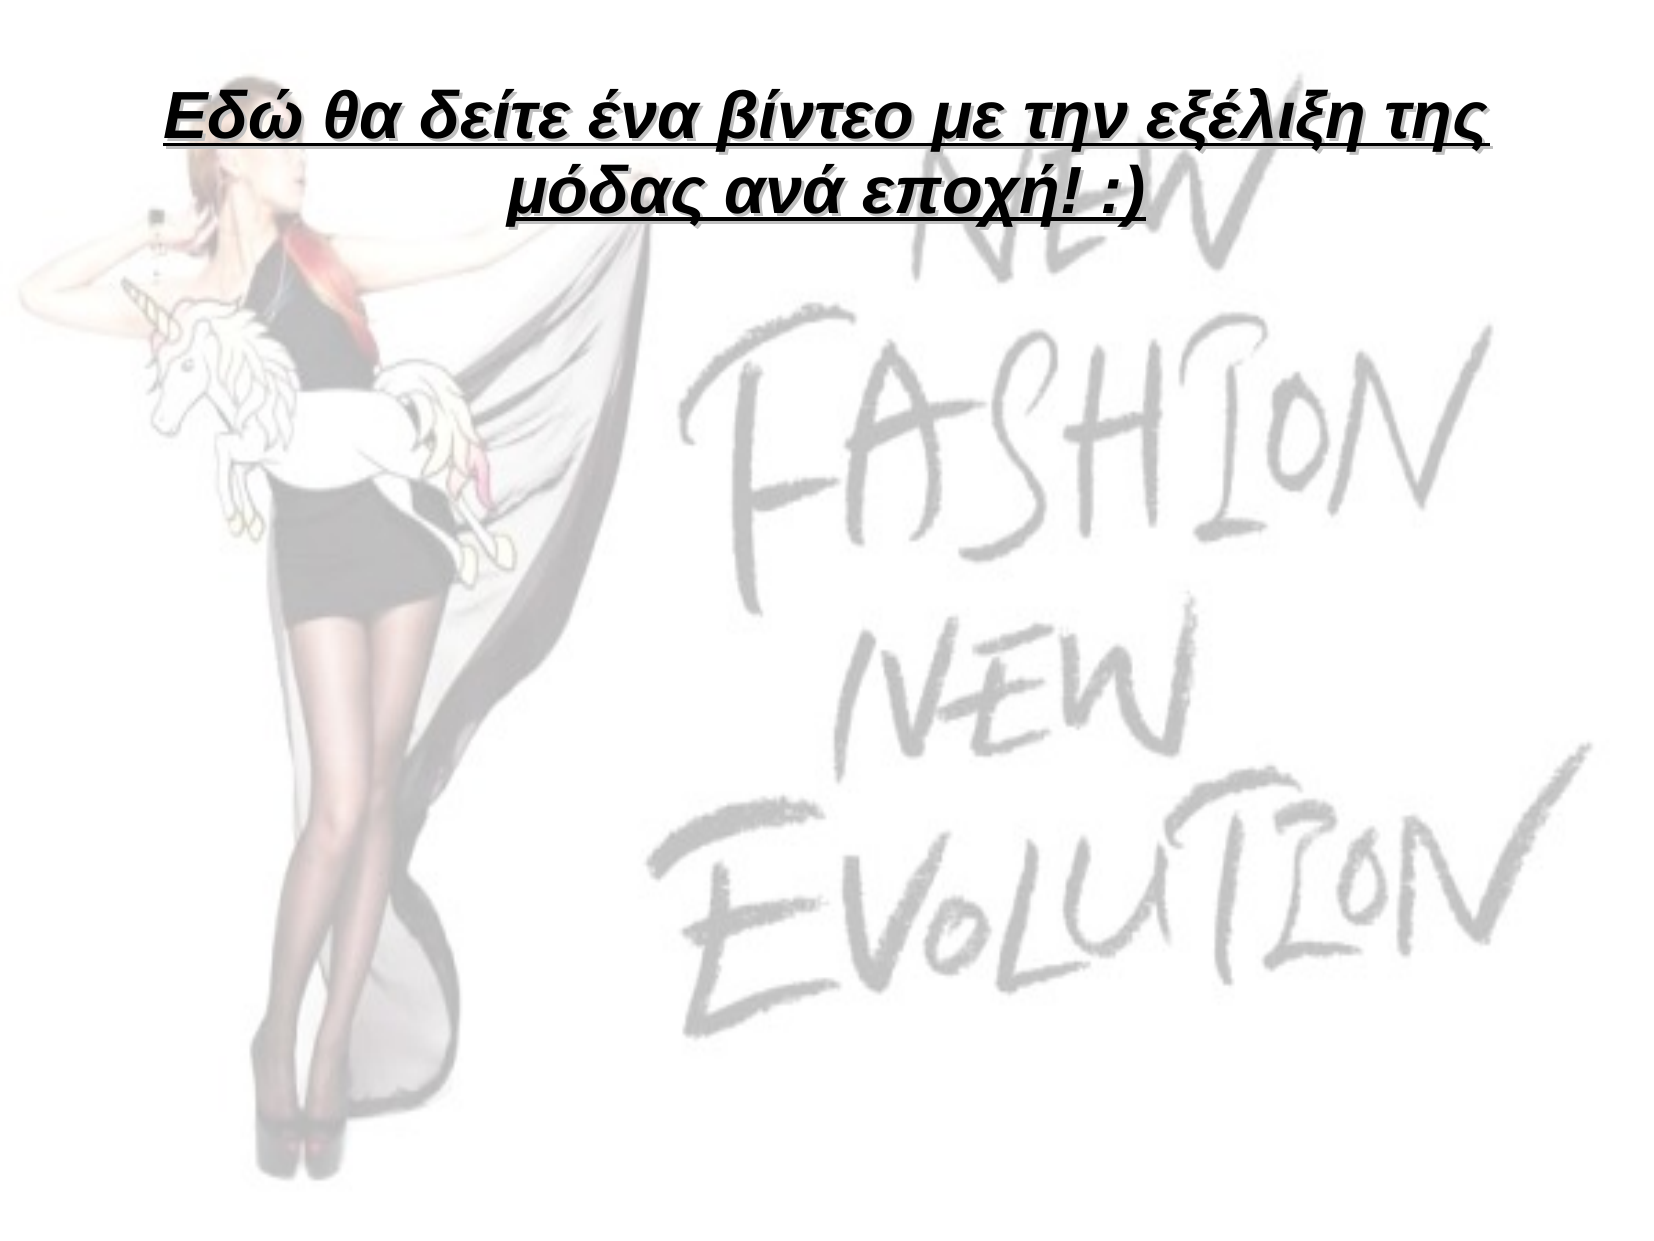

# Εδώ θα δείτε ένα βίντεο με την εξέλιξη της μόδας ανά εποχή! :)